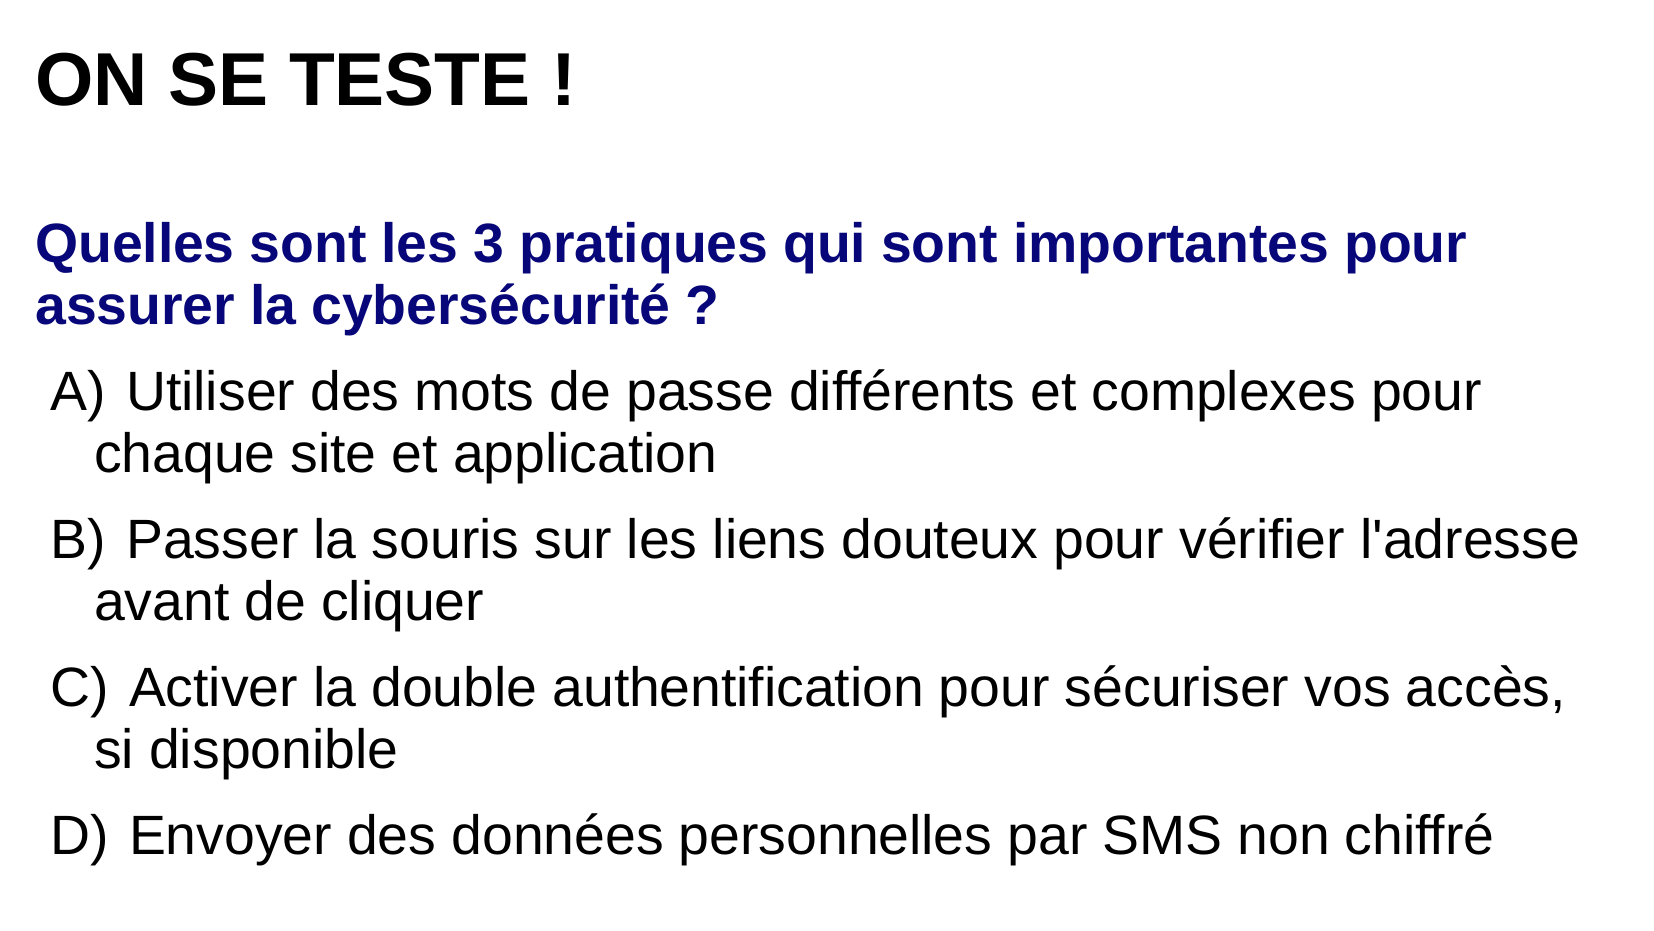

# On se teste !
Quelles sont les 3 pratiques qui sont importantes pour assurer la cybersécurité ?
 Utiliser des mots de passe différents et complexes pour chaque site et application
 Passer la souris sur les liens douteux pour vérifier l'adresse avant de cliquer
 Activer la double authentification pour sécuriser vos accès, si disponible
 Envoyer des données personnelles par SMS non chiffré